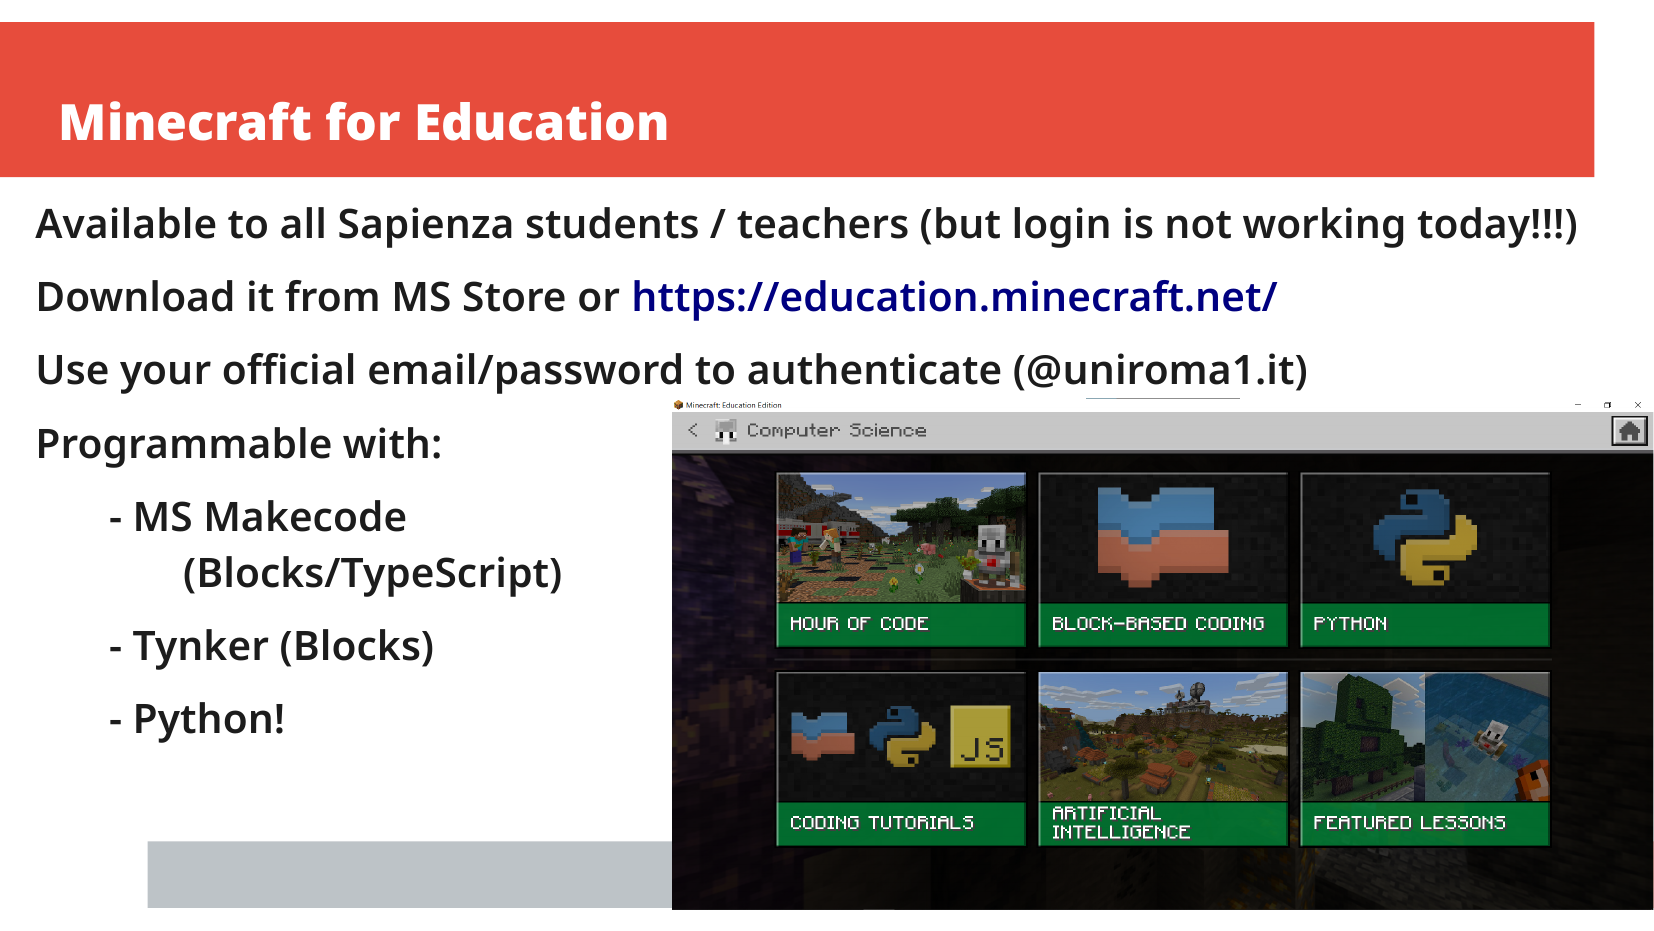

# Minecraft for Education
Available to all Sapienza students / teachers (but login is not working today!!!)
Download it from MS Store or https://education.minecraft.net/
Use your official email/password to authenticate (@uniroma1.it)
Programmable with:
 	- MS Makecode
		(Blocks/TypeScript)
 	- Tynker (Blocks)
 	- Python!
2023-24 Minecraft/Tynker